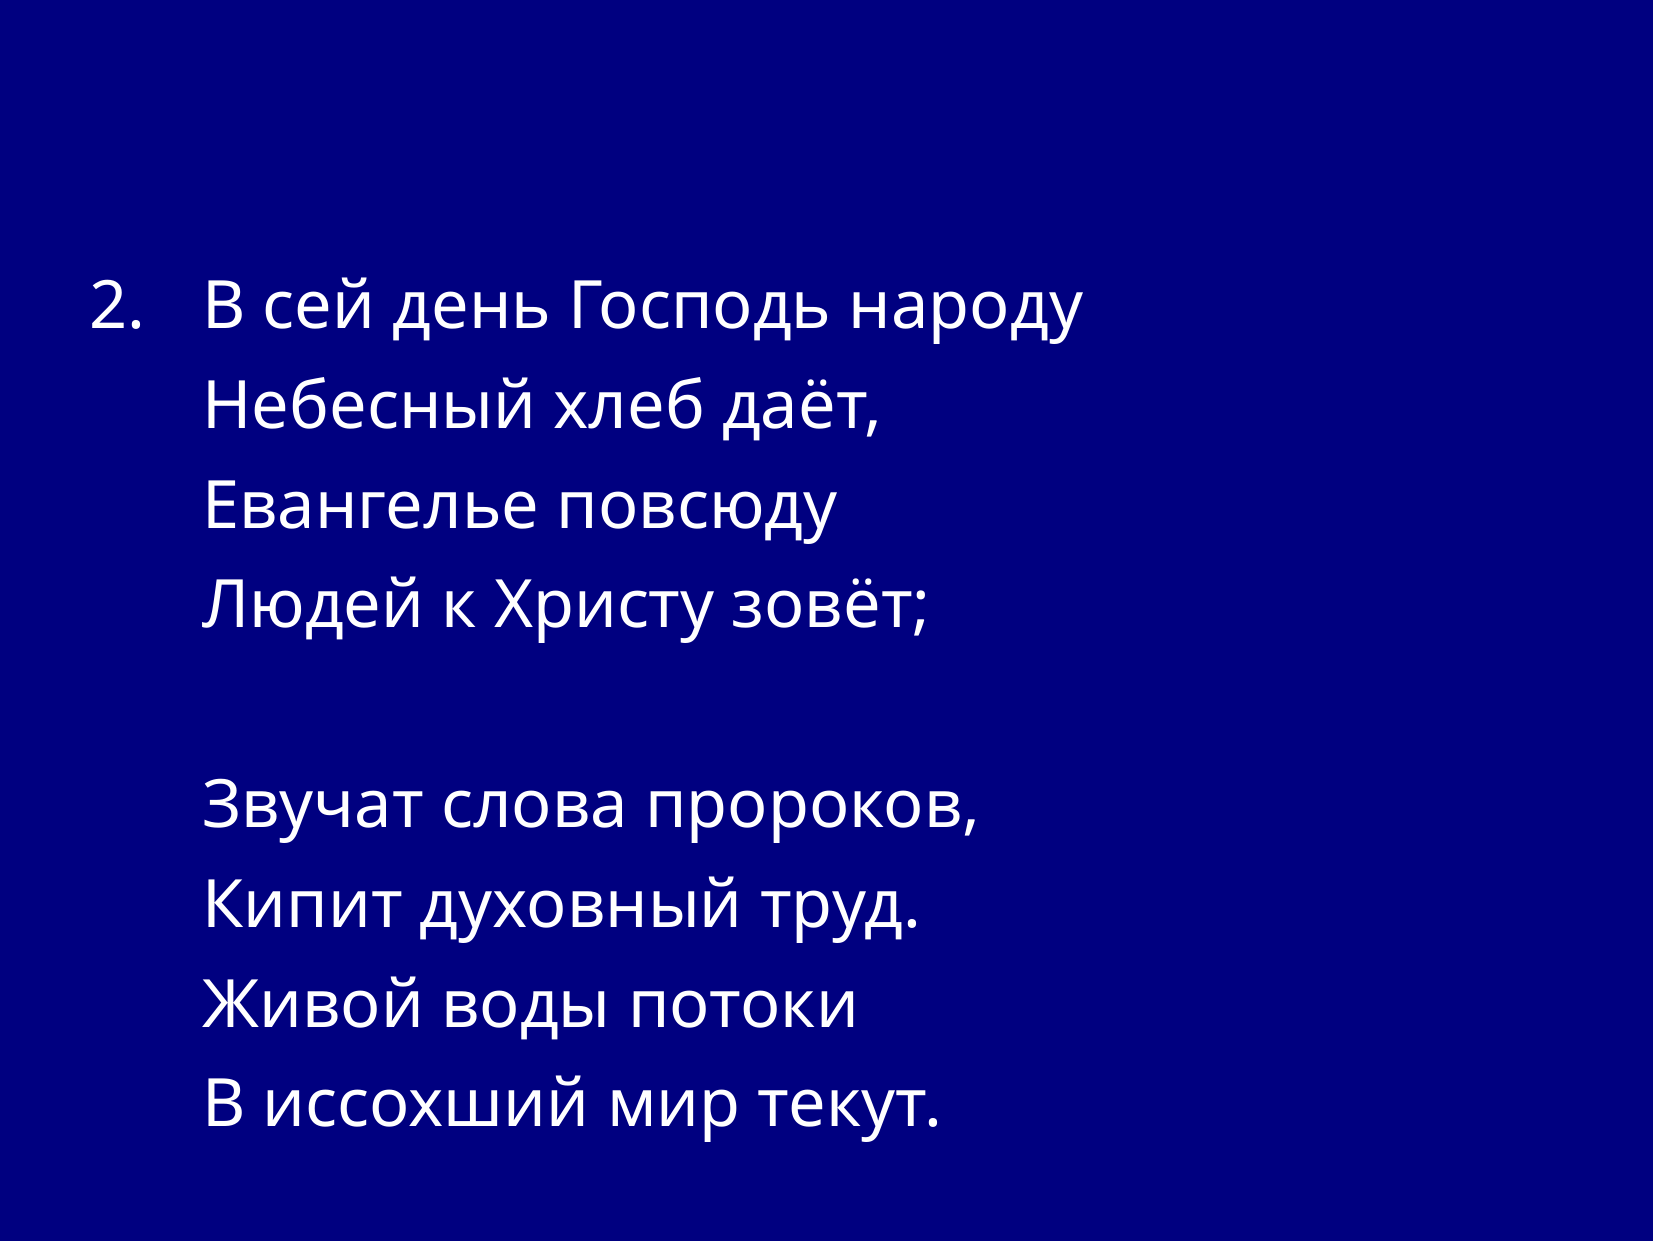

2.	В сей день Господь народу
	Небесный хлеб даёт,
	Евангелье повсюду
	Людей к Христу зовёт;
	Звучат слова пророков,
	Кипит духовный труд.
	Живой воды потоки
	В иссохший мир текут.